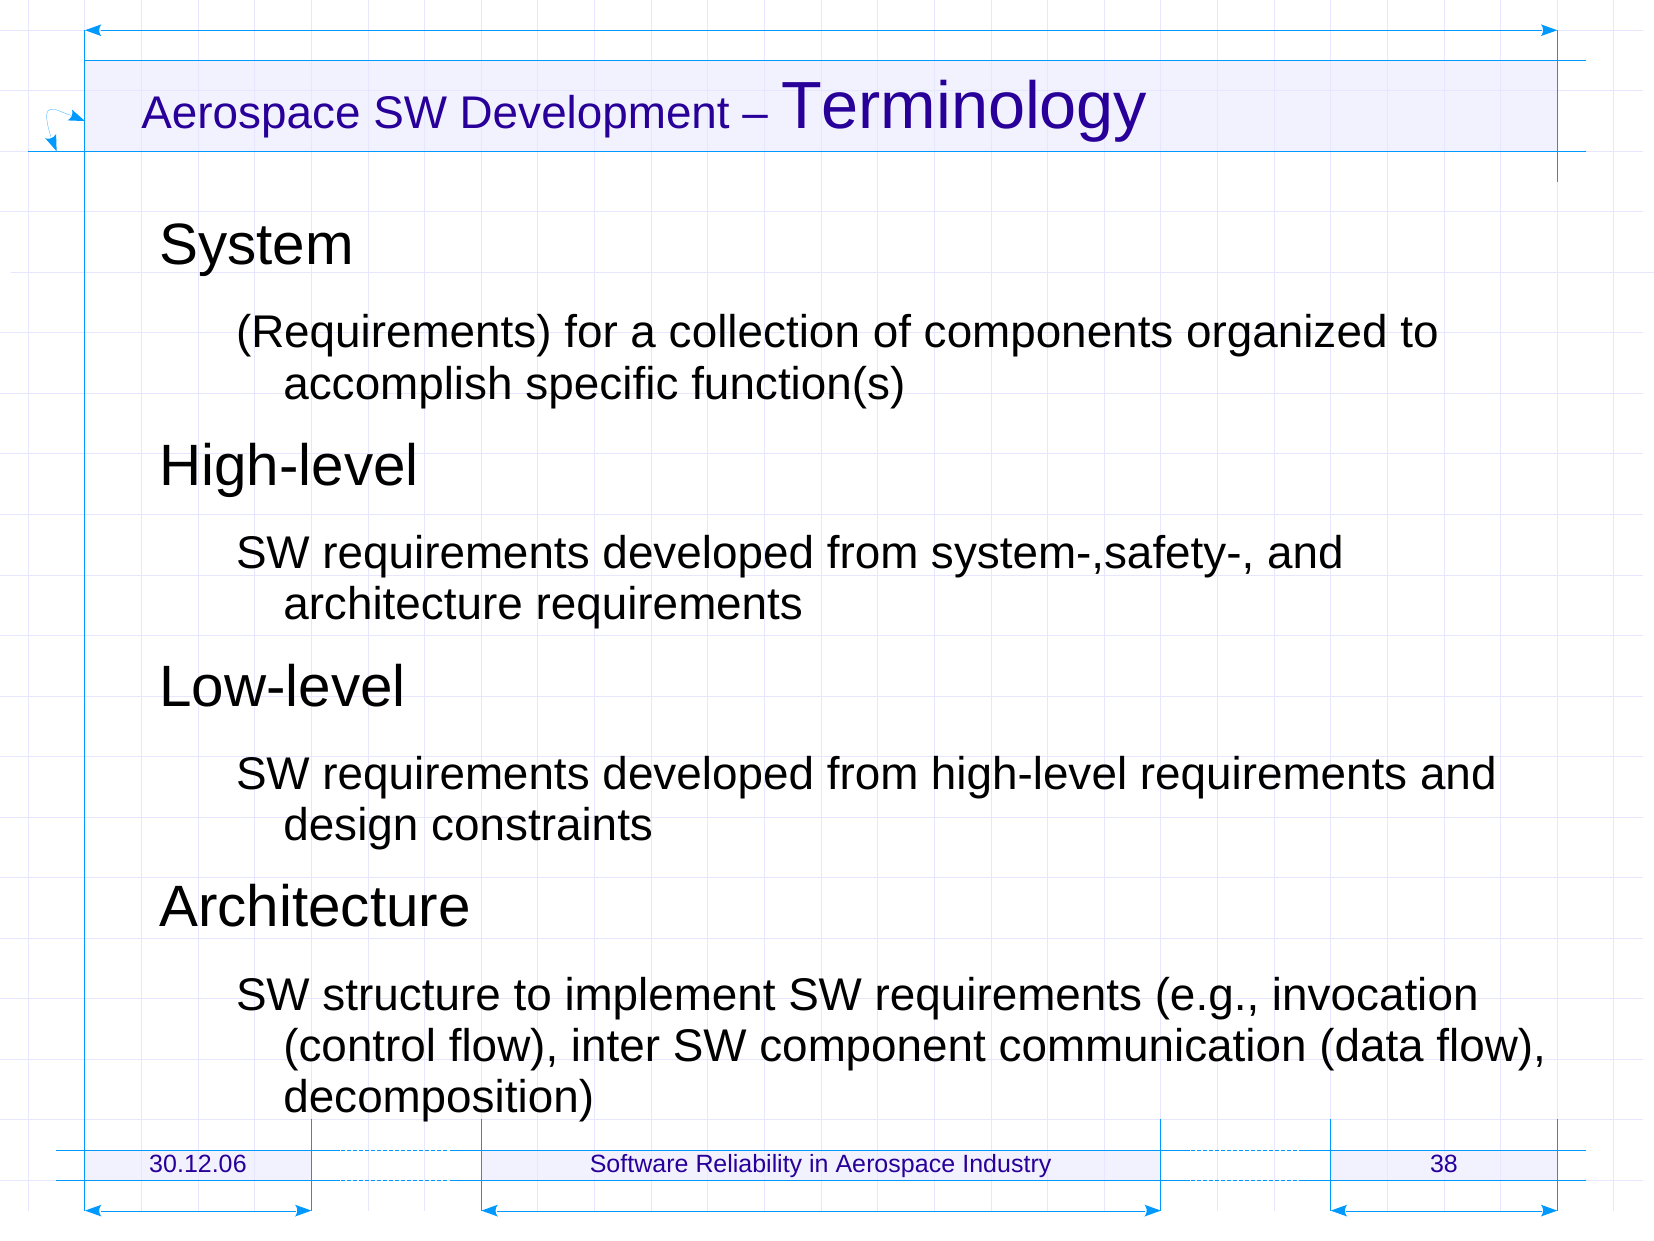

# Aerospace SW Development – Terminology
System
(Requirements) for a collection of components organized to accomplish specific function(s)
High-level
SW requirements developed from system-,safety-, and architecture requirements
Low-level
SW requirements developed from high-level requirements and design constraints
Architecture
SW structure to implement SW requirements (e.g., invocation (control flow), inter SW component communication (data flow), decomposition)
30.12.06
Software Reliability in Aerospace Industry
38